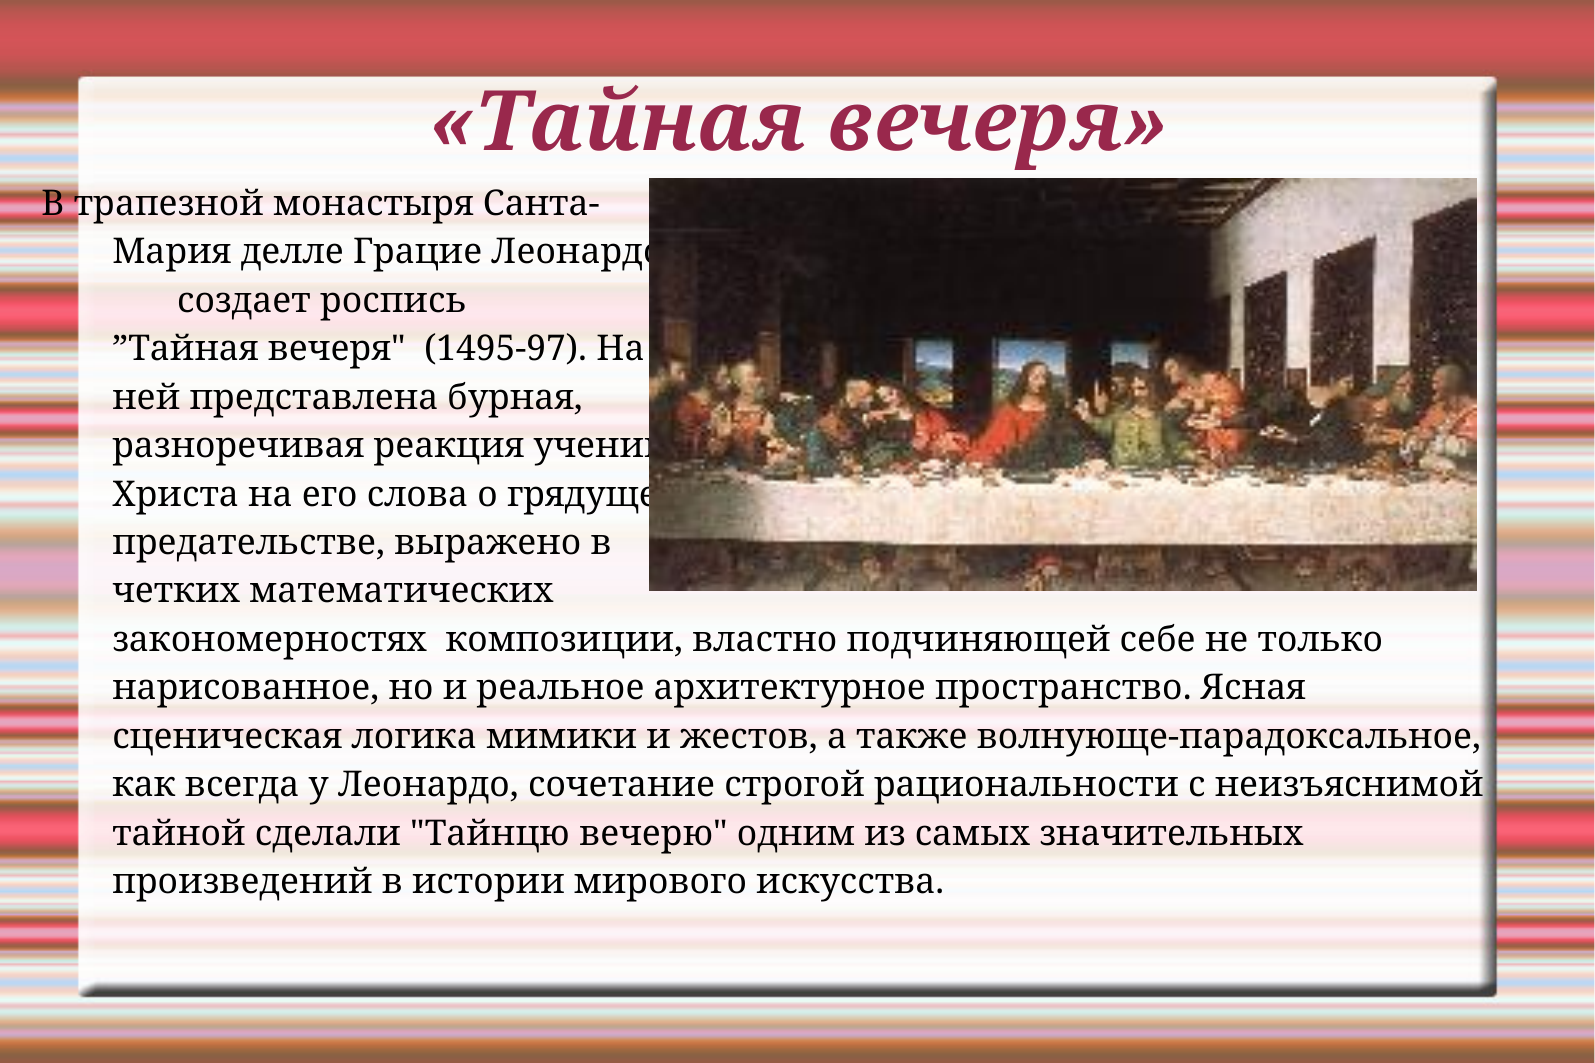

# «Тайная вечеря»
В трапезной монастыря Санта- Мария делле Грацие Леонардо создает роспись ”Тайная вечеря" (1495-97). На ней представлена бурная, разноречивая реакция учеников Христа на его слова о грядущем предательстве, выражено в четких математических закономерностях композиции, властно подчиняющей себе не только нарисованное, но и реальное архитектурное пространство. Ясная сценическая логика мимики и жестов, а также волнующе-парадоксальное, как всегда у Леонардо, сочетание строгой рациональности с неизъяснимой тайной сделали "Тайнцю вечерю" одним из самых значительных произведений в истории мирового искусства.